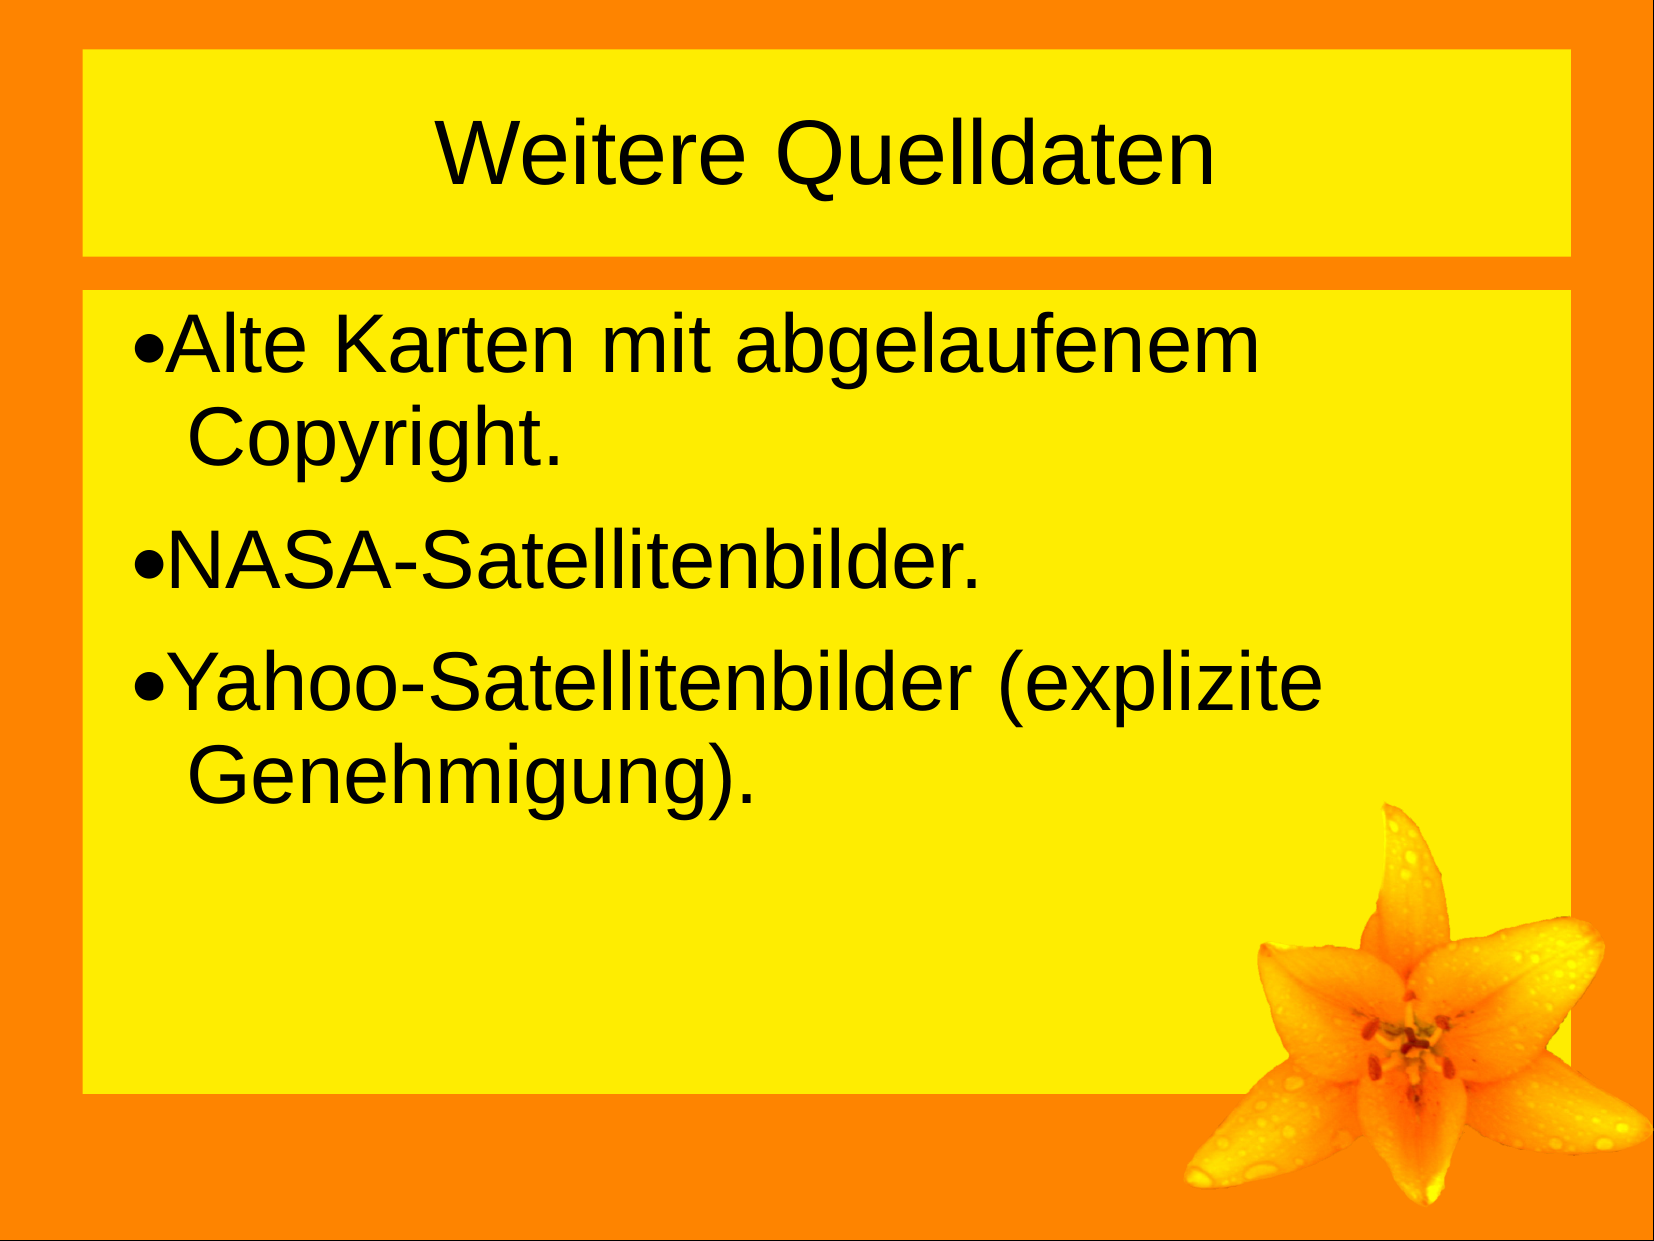

Weitere Quelldaten
Alte Karten mit abgelaufenem Copyright.
NASA-Satellitenbilder.
Yahoo-Satellitenbilder (explizite Genehmigung).